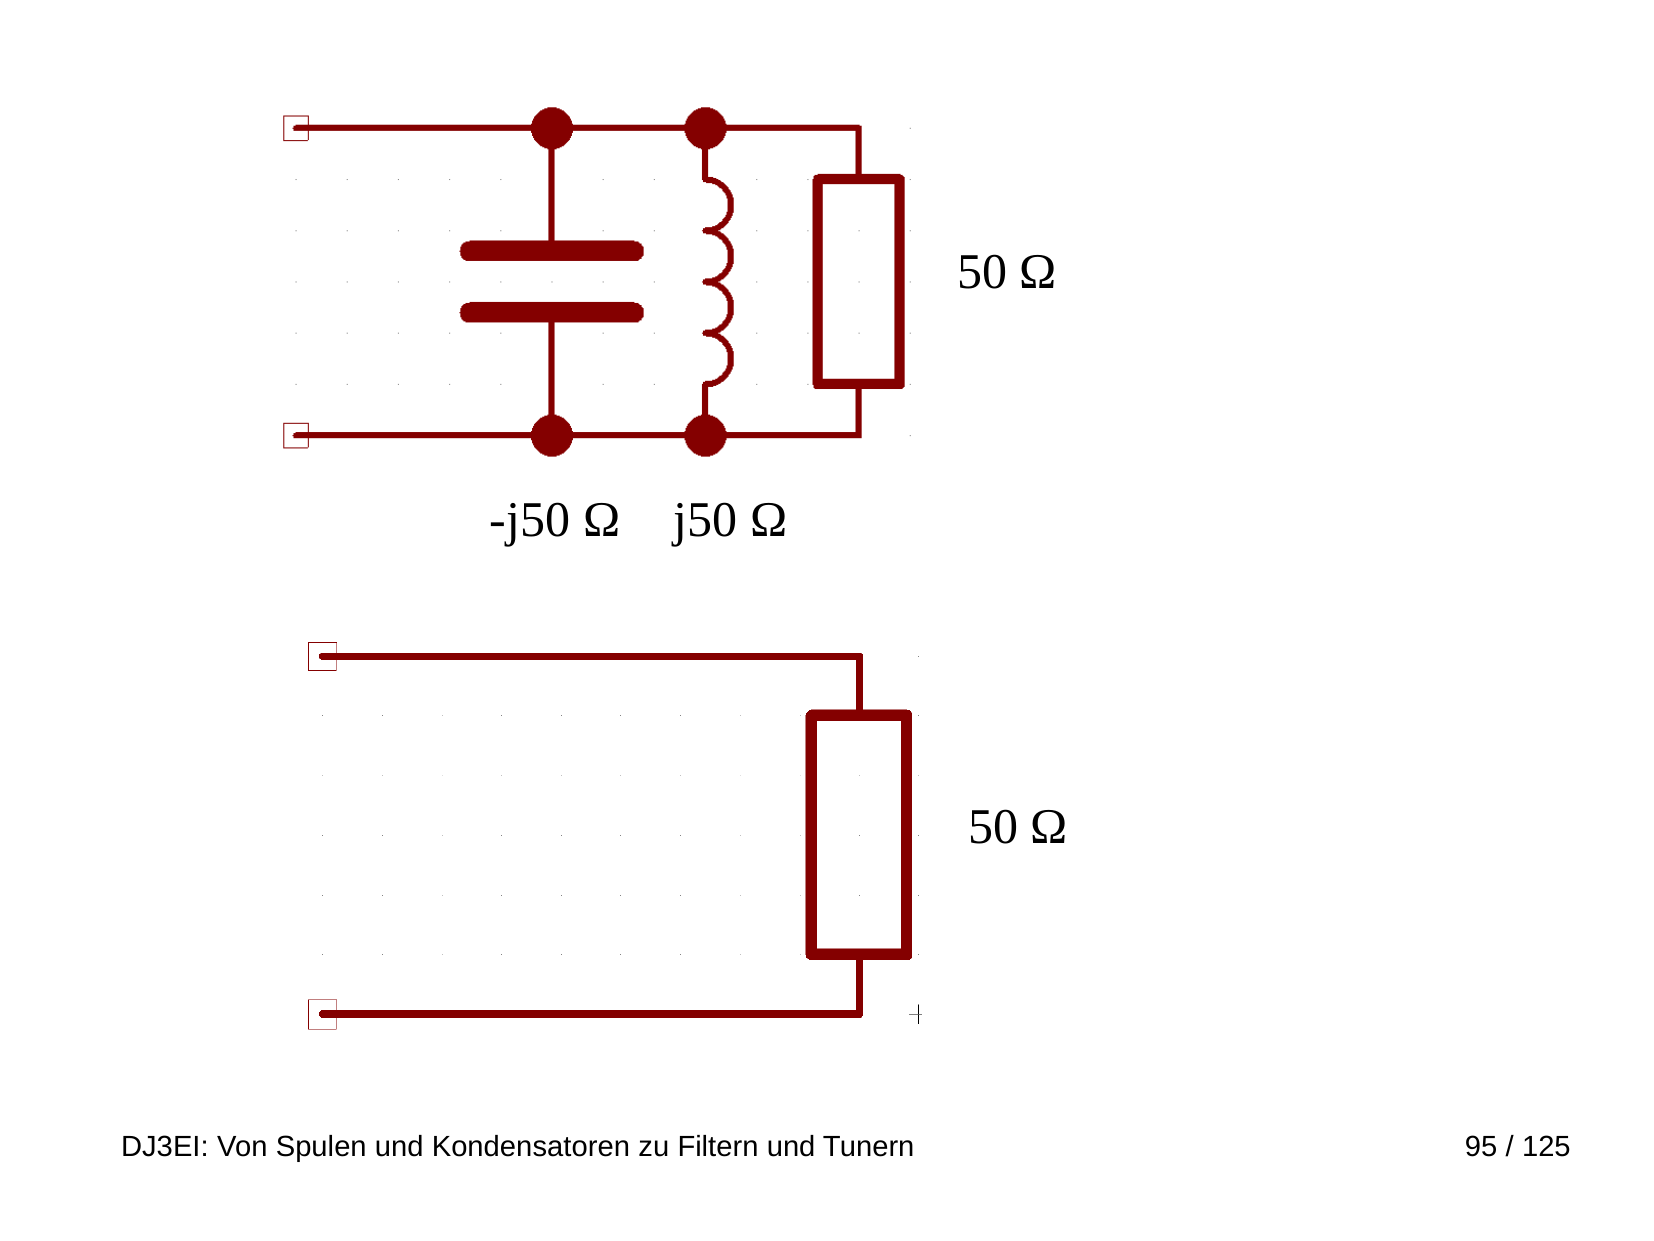

50 Ω
-j50 Ω
j50 Ω
50 Ω